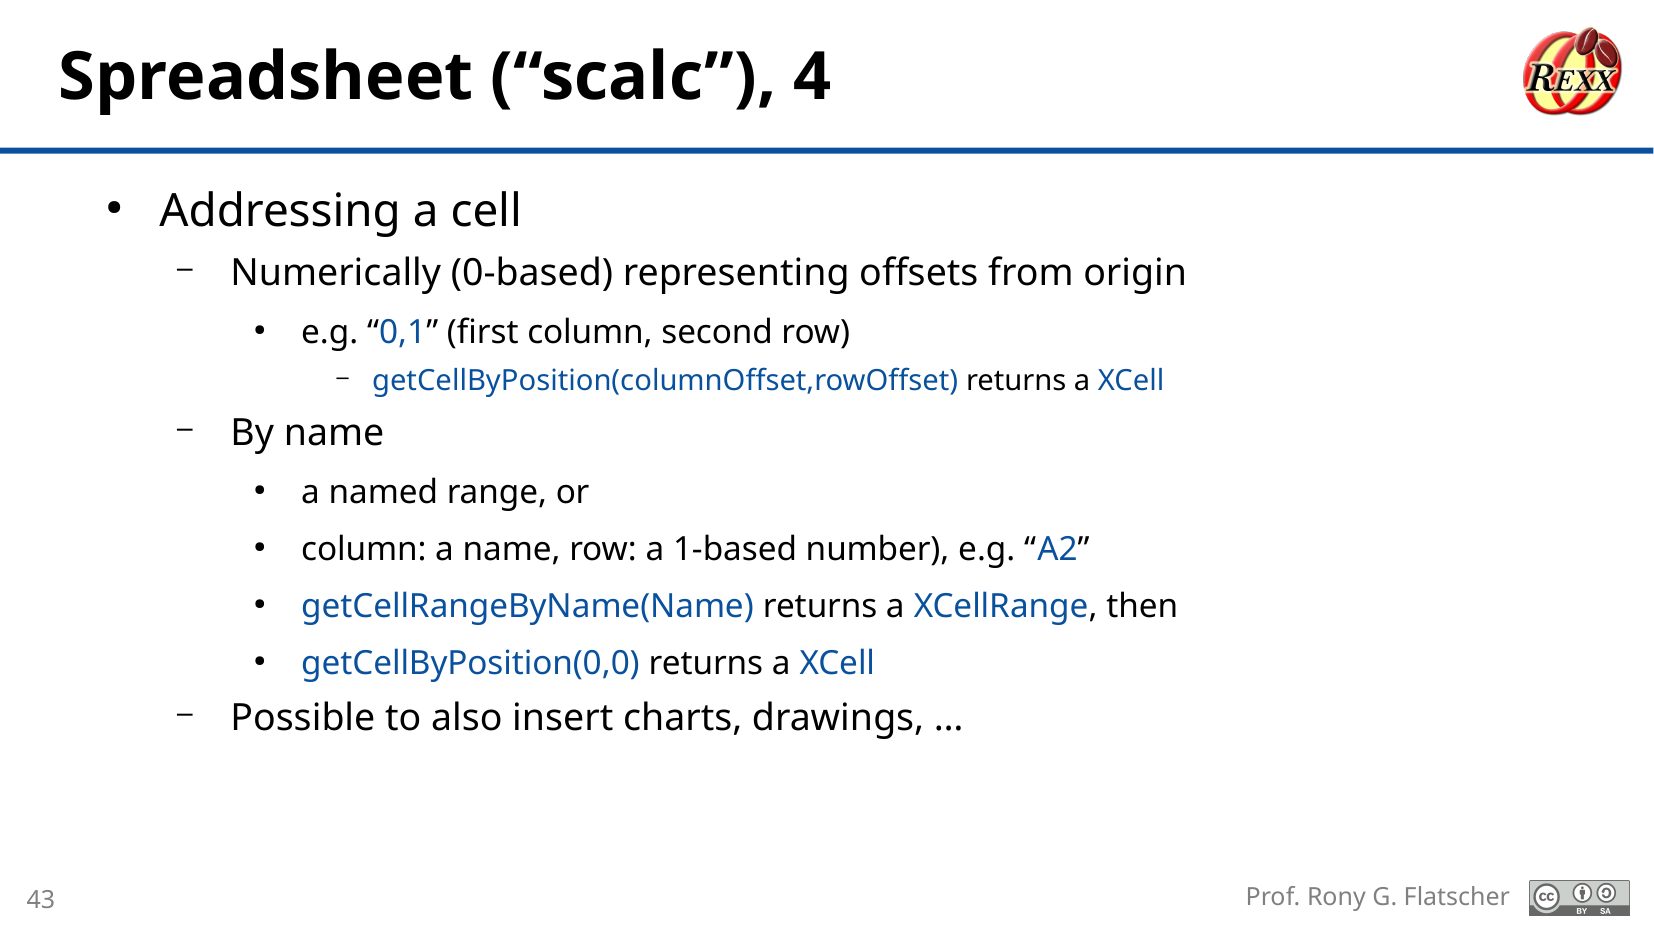

# Spreadsheet (“scalc”), 4
Addressing a cell
Numerically (0-based) representing offsets from origin
e.g. “0,1” (first column, second row)
getCellByPosition(columnOffset,rowOffset) returns a XCell
By name
a named range, or
column: a name, row: a 1-based number), e.g. “A2”
getCellRangeByName(Name) returns a XCellRange, then
getCellByPosition(0,0) returns a XCell
Possible to also insert charts, drawings, …